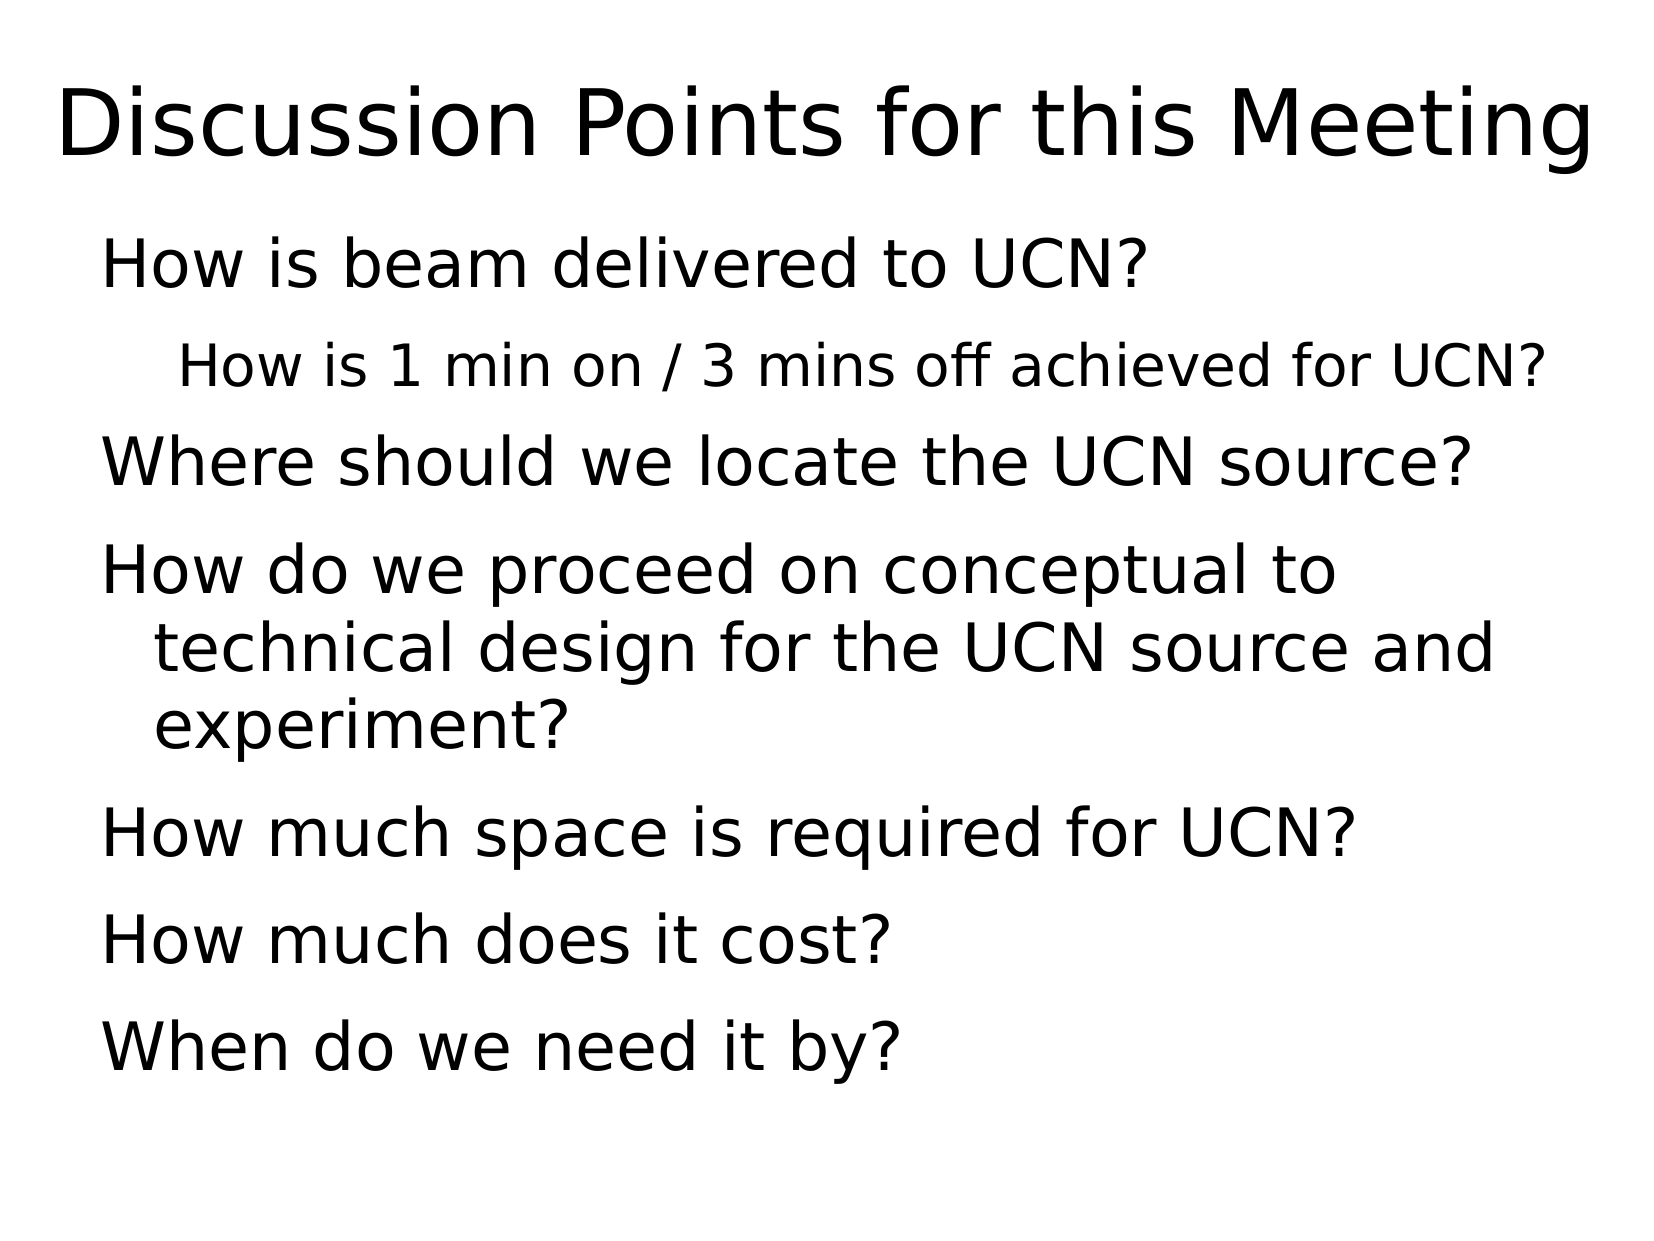

# Discussion Points for this Meeting
How is beam delivered to UCN?
How is 1 min on / 3 mins off achieved for UCN?
Where should we locate the UCN source?
How do we proceed on conceptual to technical design for the UCN source and experiment?
How much space is required for UCN?
How much does it cost?
When do we need it by?